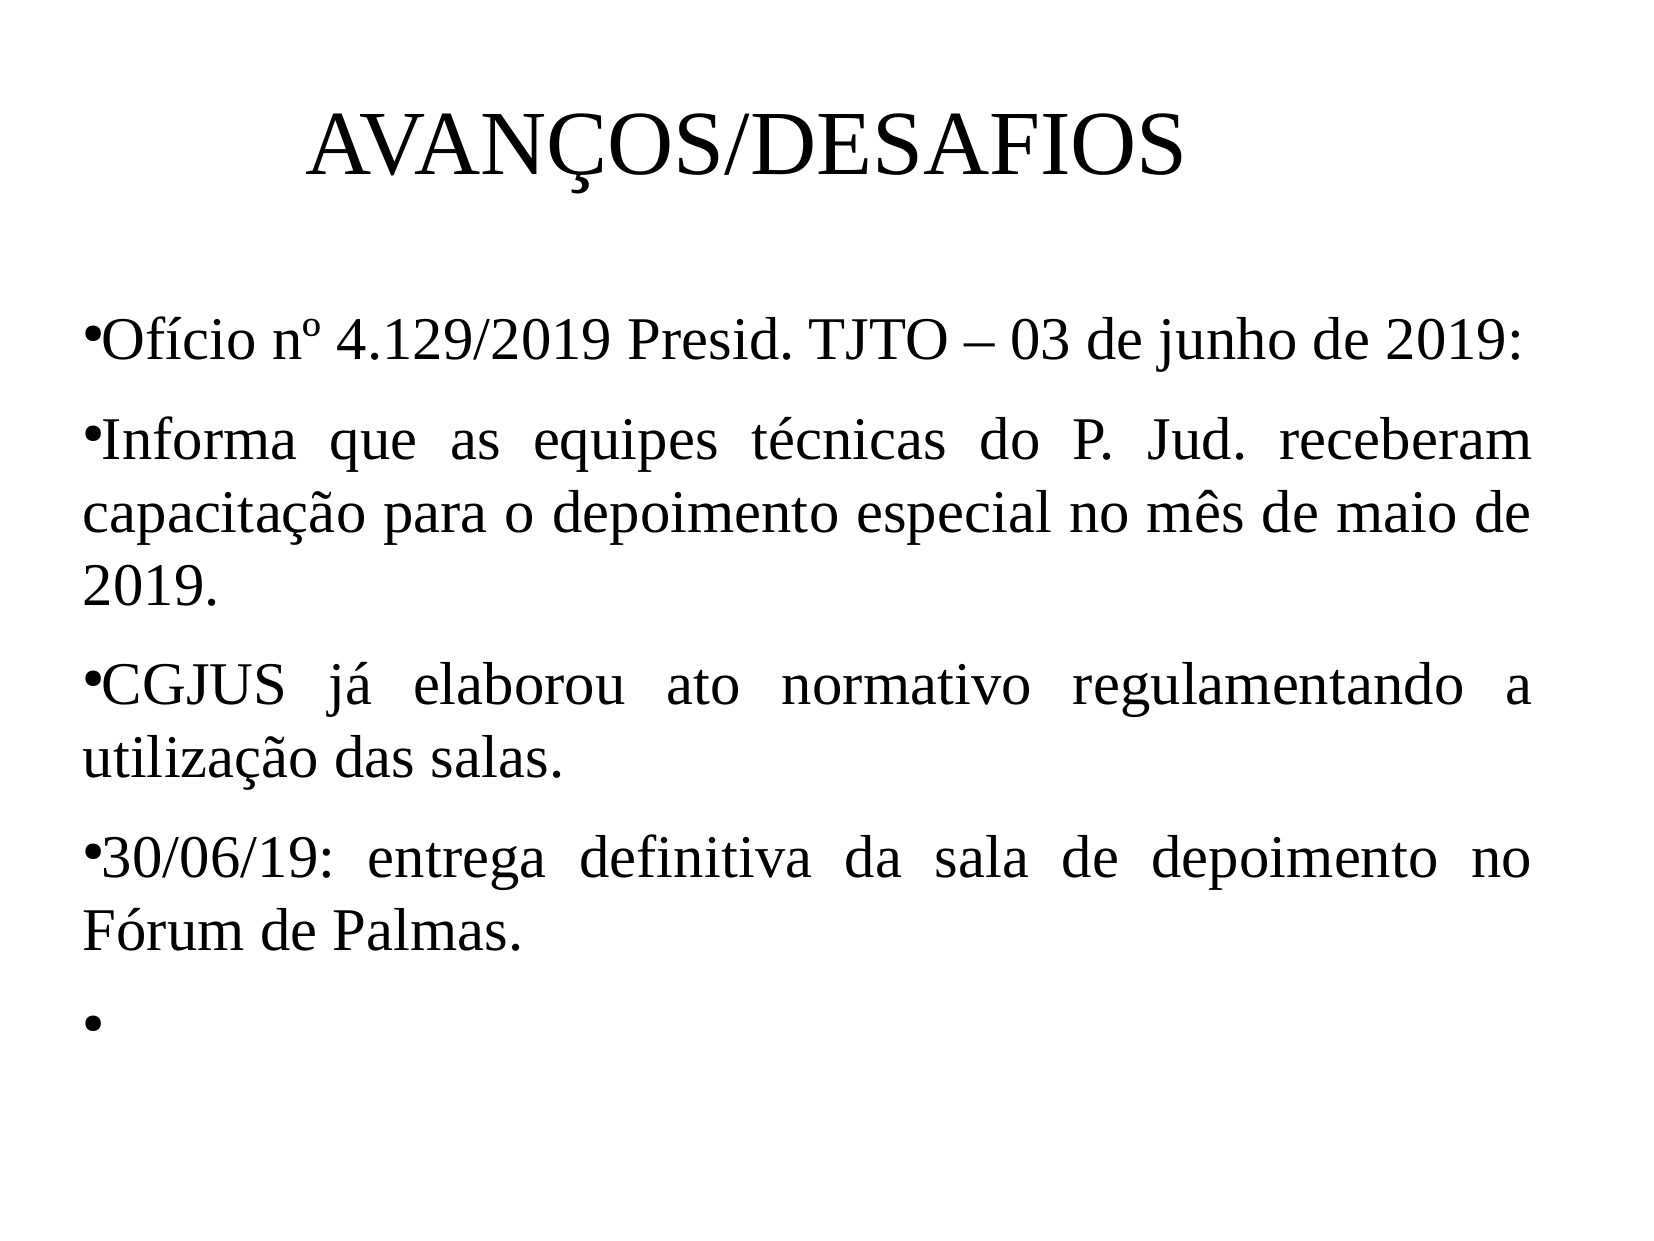

# AVANÇOS/DESAFIOS
Ofício nº 4.129/2019 Presid. TJTO – 03 de junho de 2019:
Informa que as equipes técnicas do P. Jud. receberam capacitação para o depoimento especial no mês de maio de 2019.
CGJUS já elaborou ato normativo regulamentando a utilização das salas.
30/06/19: entrega definitiva da sala de depoimento no Fórum de Palmas.